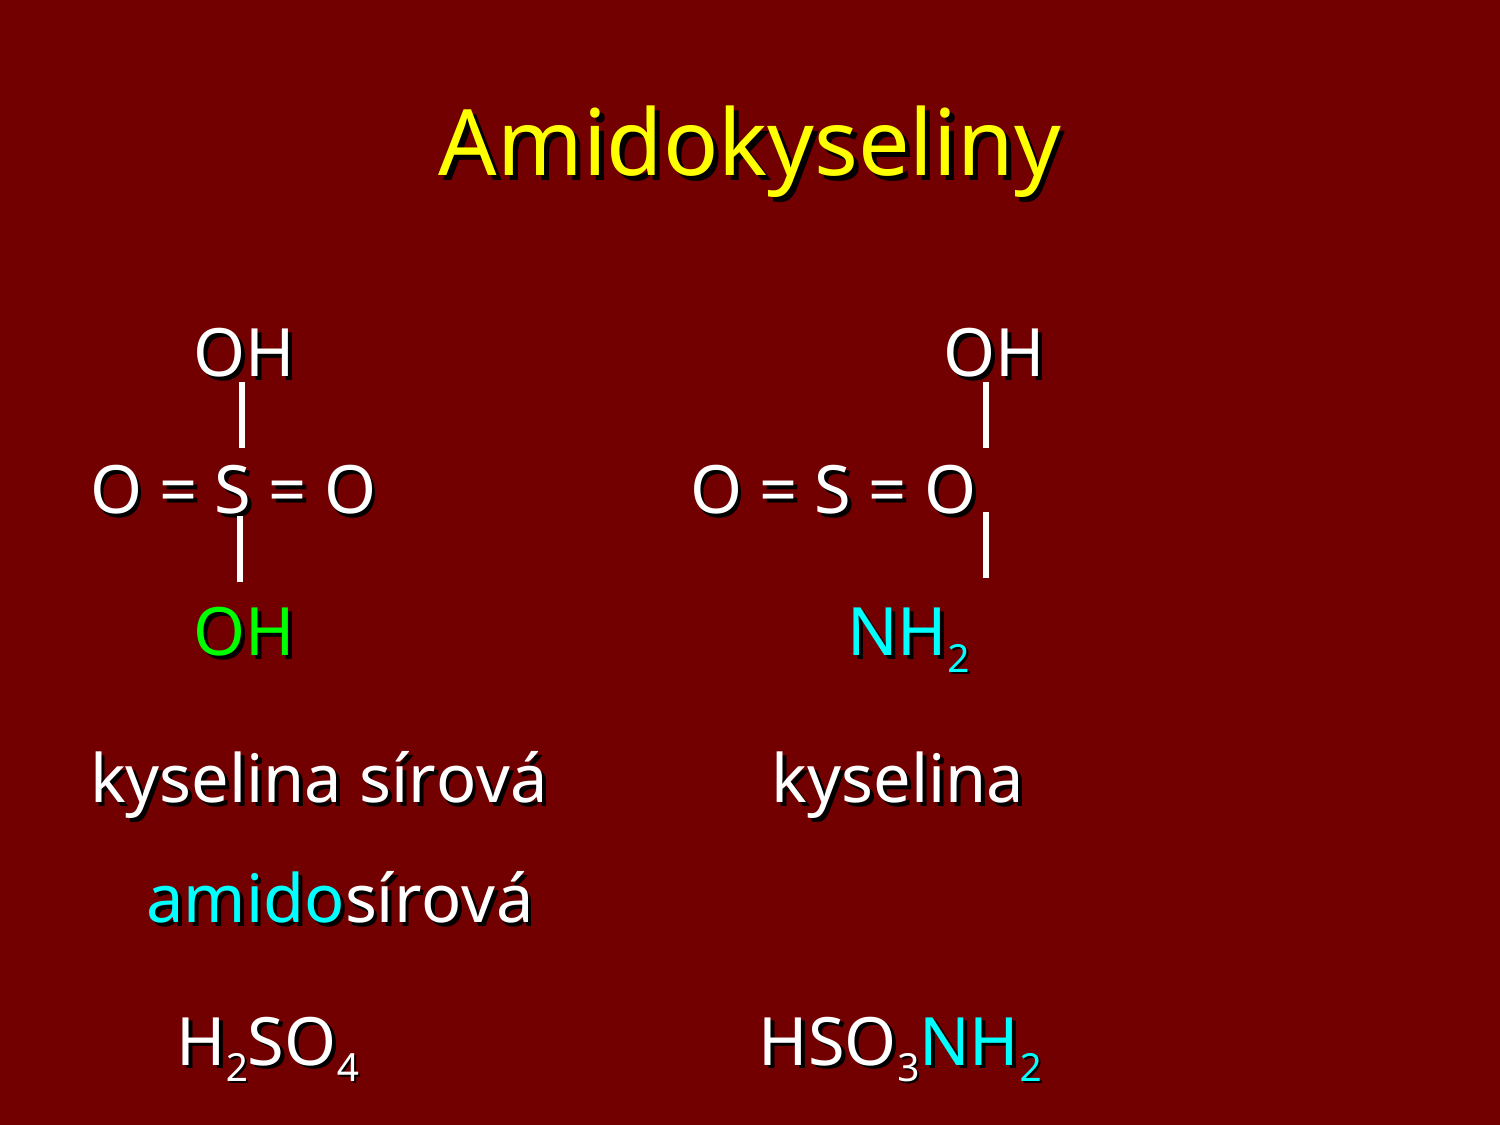

# Amidokyseliny
 OH				 OH
O = S = O			O = S = O
 OH NH2
kyselina sírová kyselina amidosírová
 H2SO4 HSO3NH2